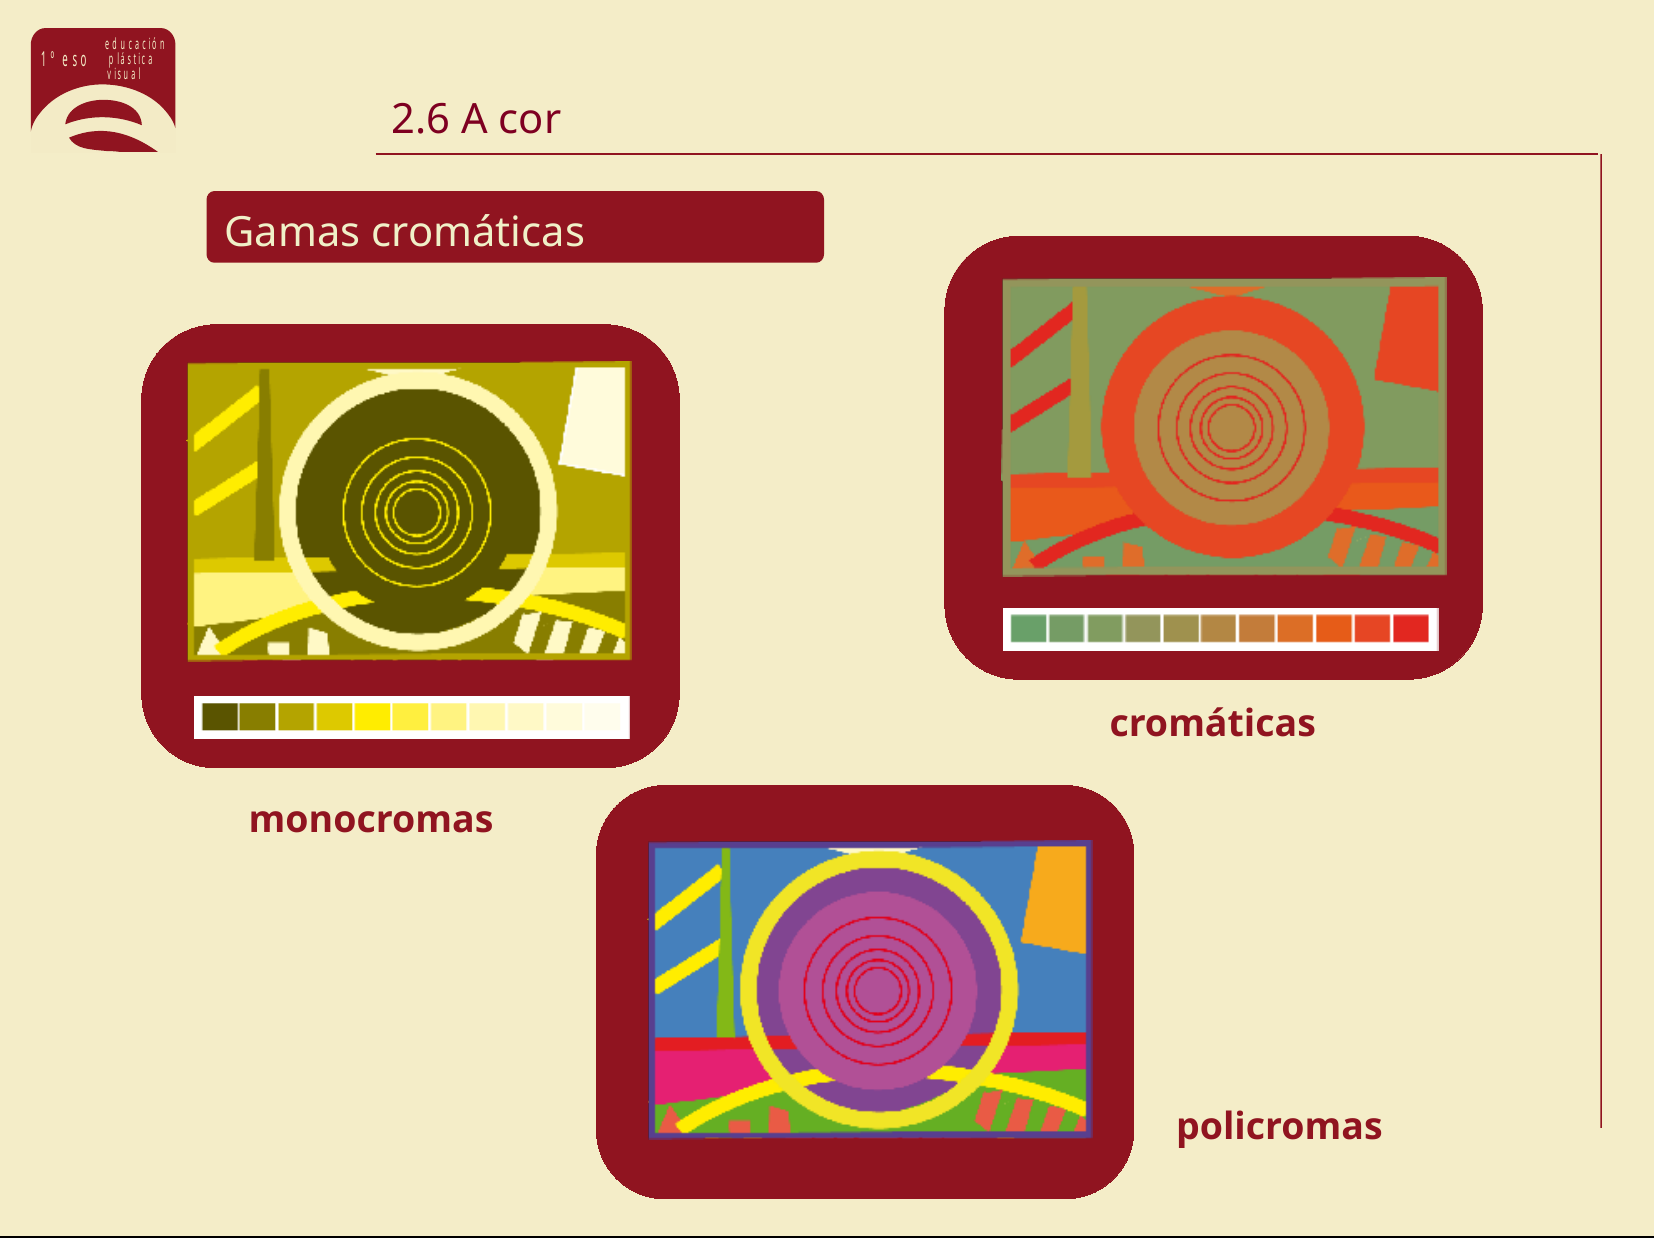

2.6 A cor
Gamas cromáticas
#
 cromáticas
 monocromas
 policromas